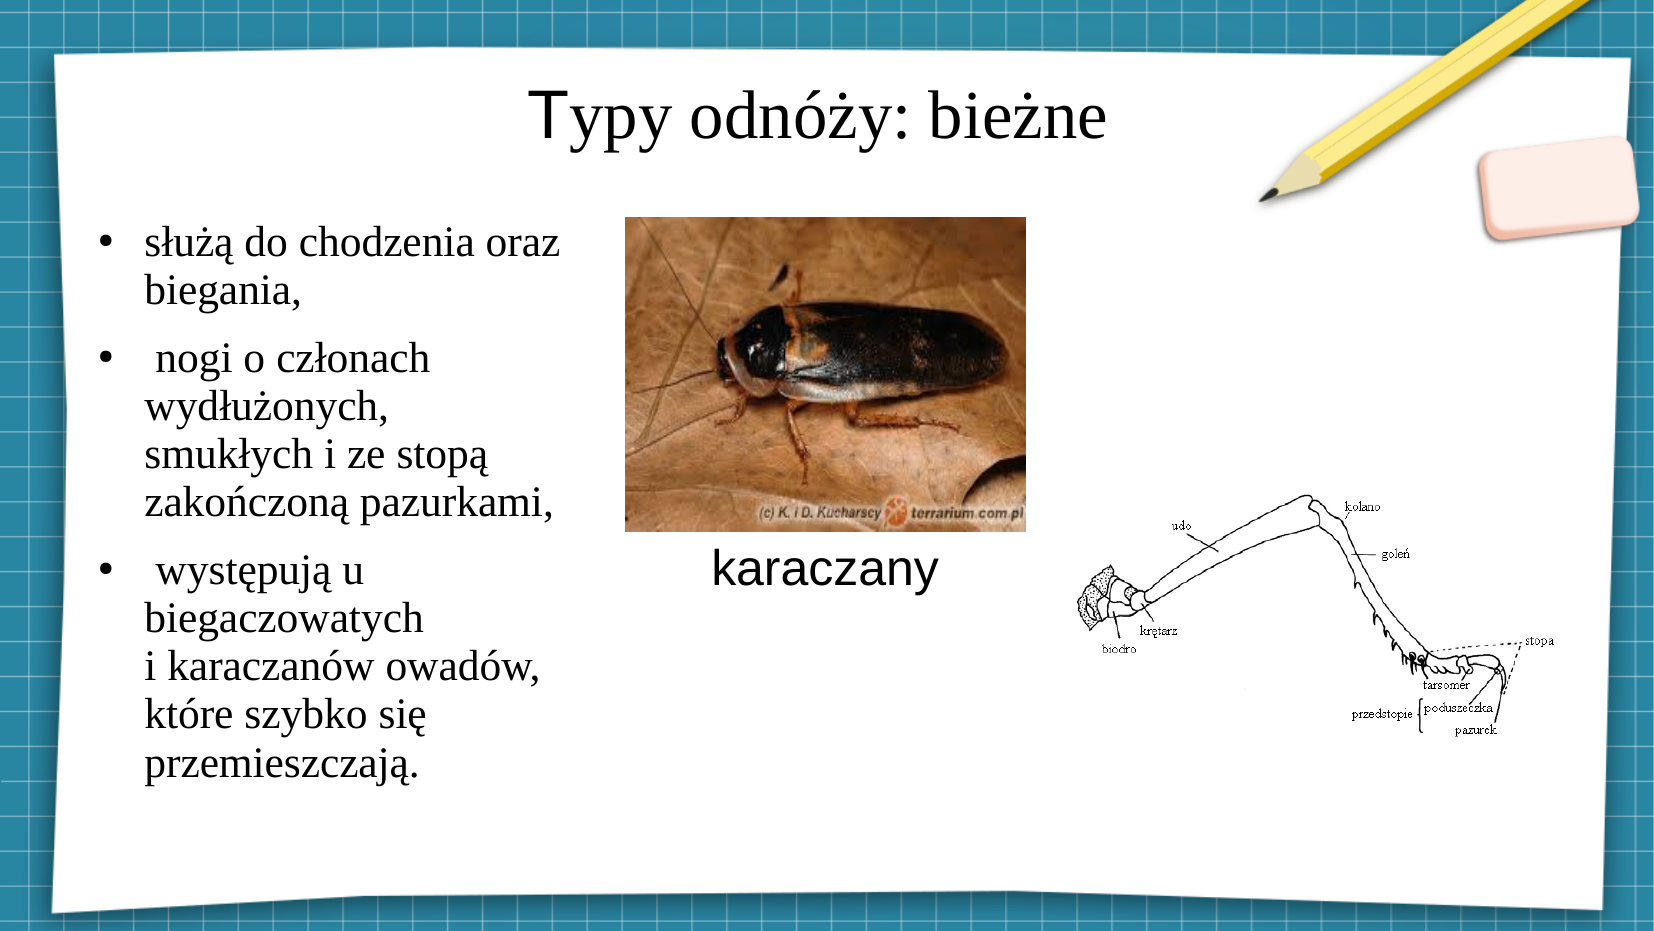

# Typy odnóży: bieżne
służą do chodzenia oraz biegania,
 nogi o członach wydłużonych, smukłych i ze stopą zakończoną pazurkami,
 występują u biegaczowatych
i karaczanów owadów, które szybko się przemieszczają.
 karaczany